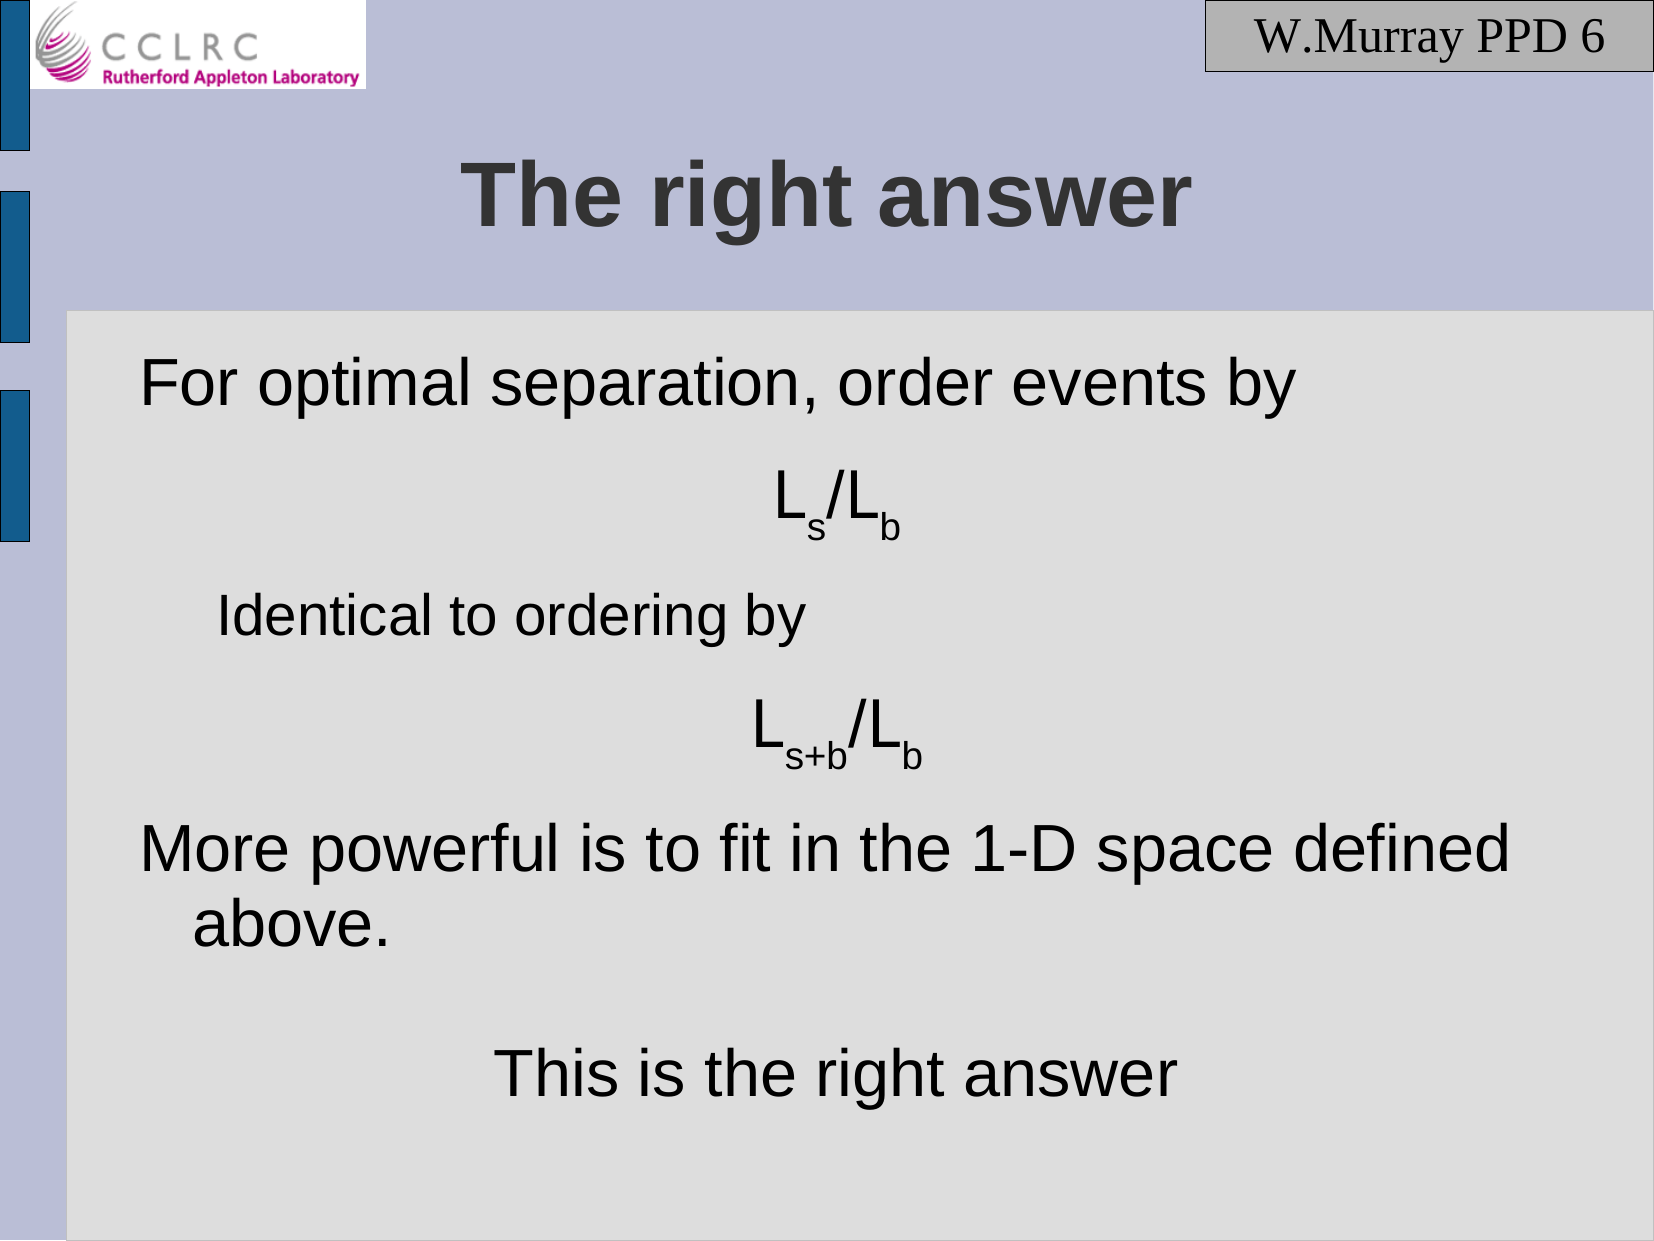

# The right answer
For optimal separation, order events by
Ls/Lb
Identical to ordering by
Ls+b/Lb
More powerful is to fit in the 1-D space defined above.
This is the right answer